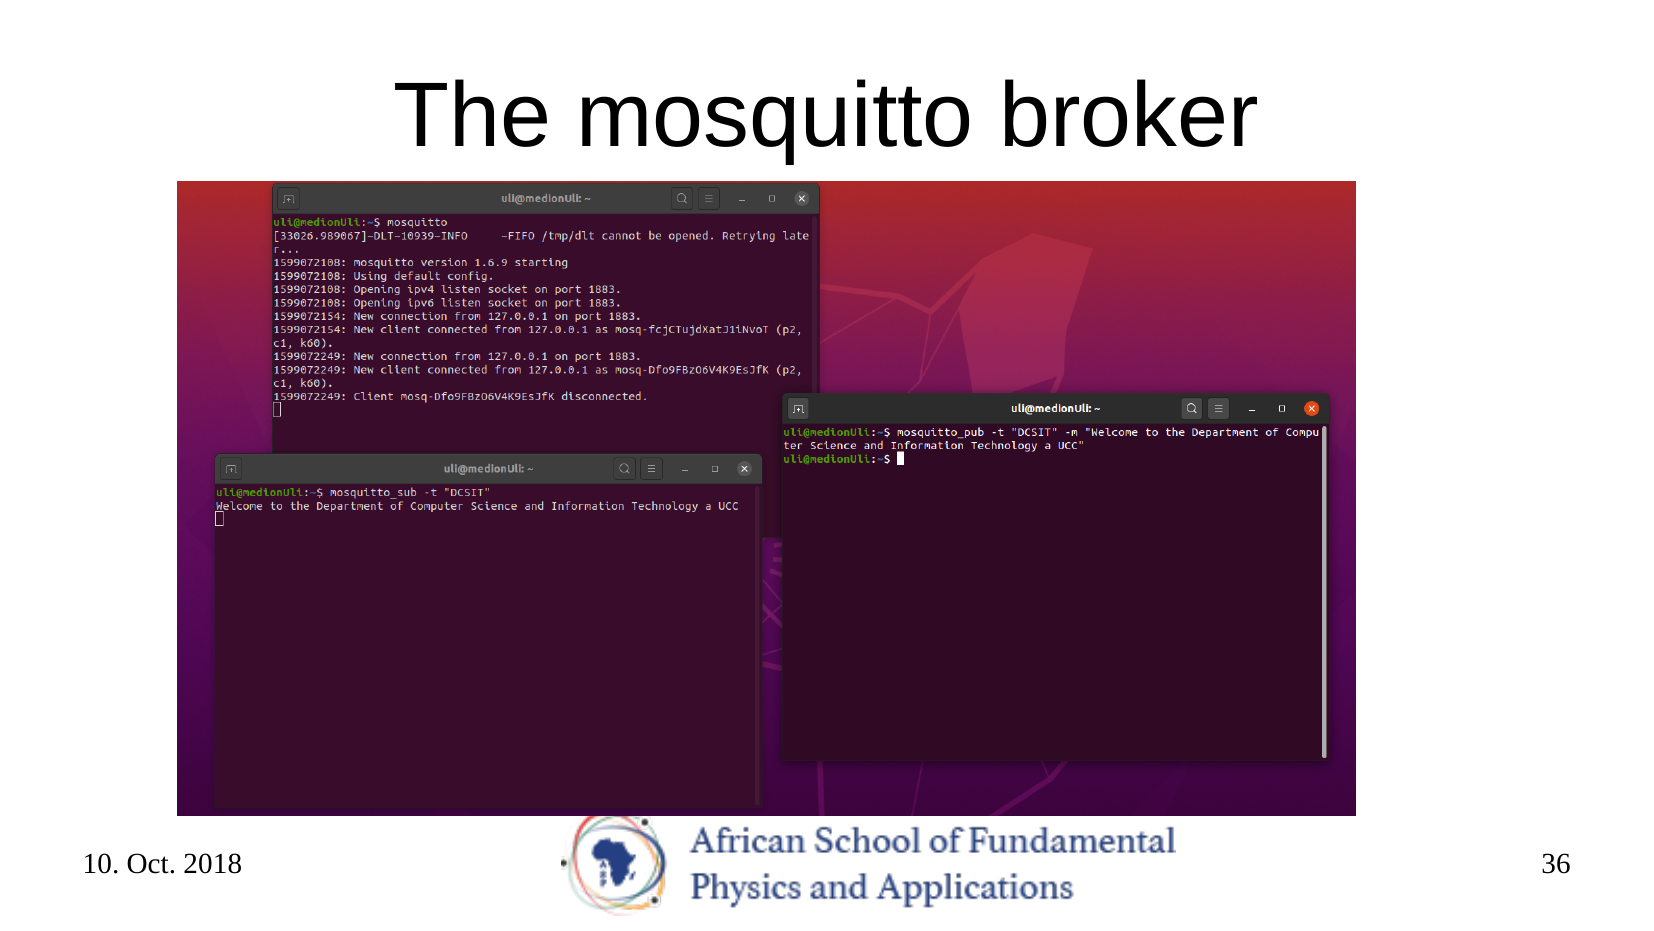

# The mosquitto broker
10. Oct. 2018
36